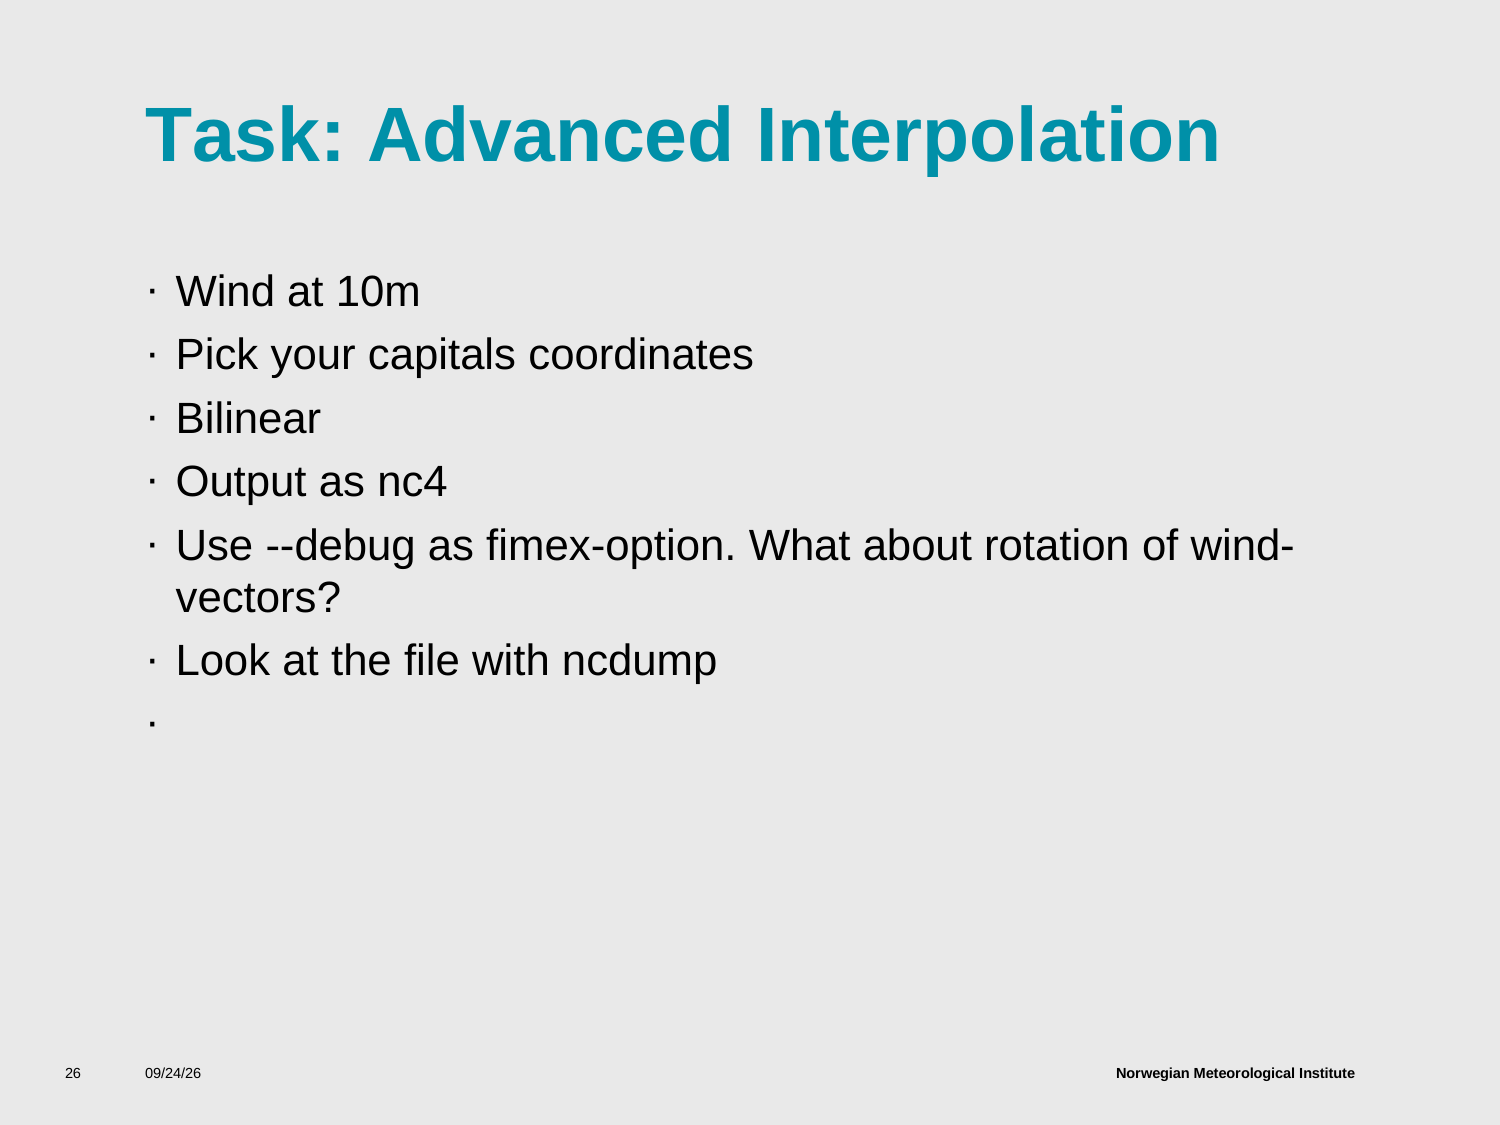

# Task: Advanced Interpolation
Wind at 10m
Pick your capitals coordinates
Bilinear
Output as nc4
Use --debug as fimex-option. What about rotation of wind-vectors?
Look at the file with ncdump